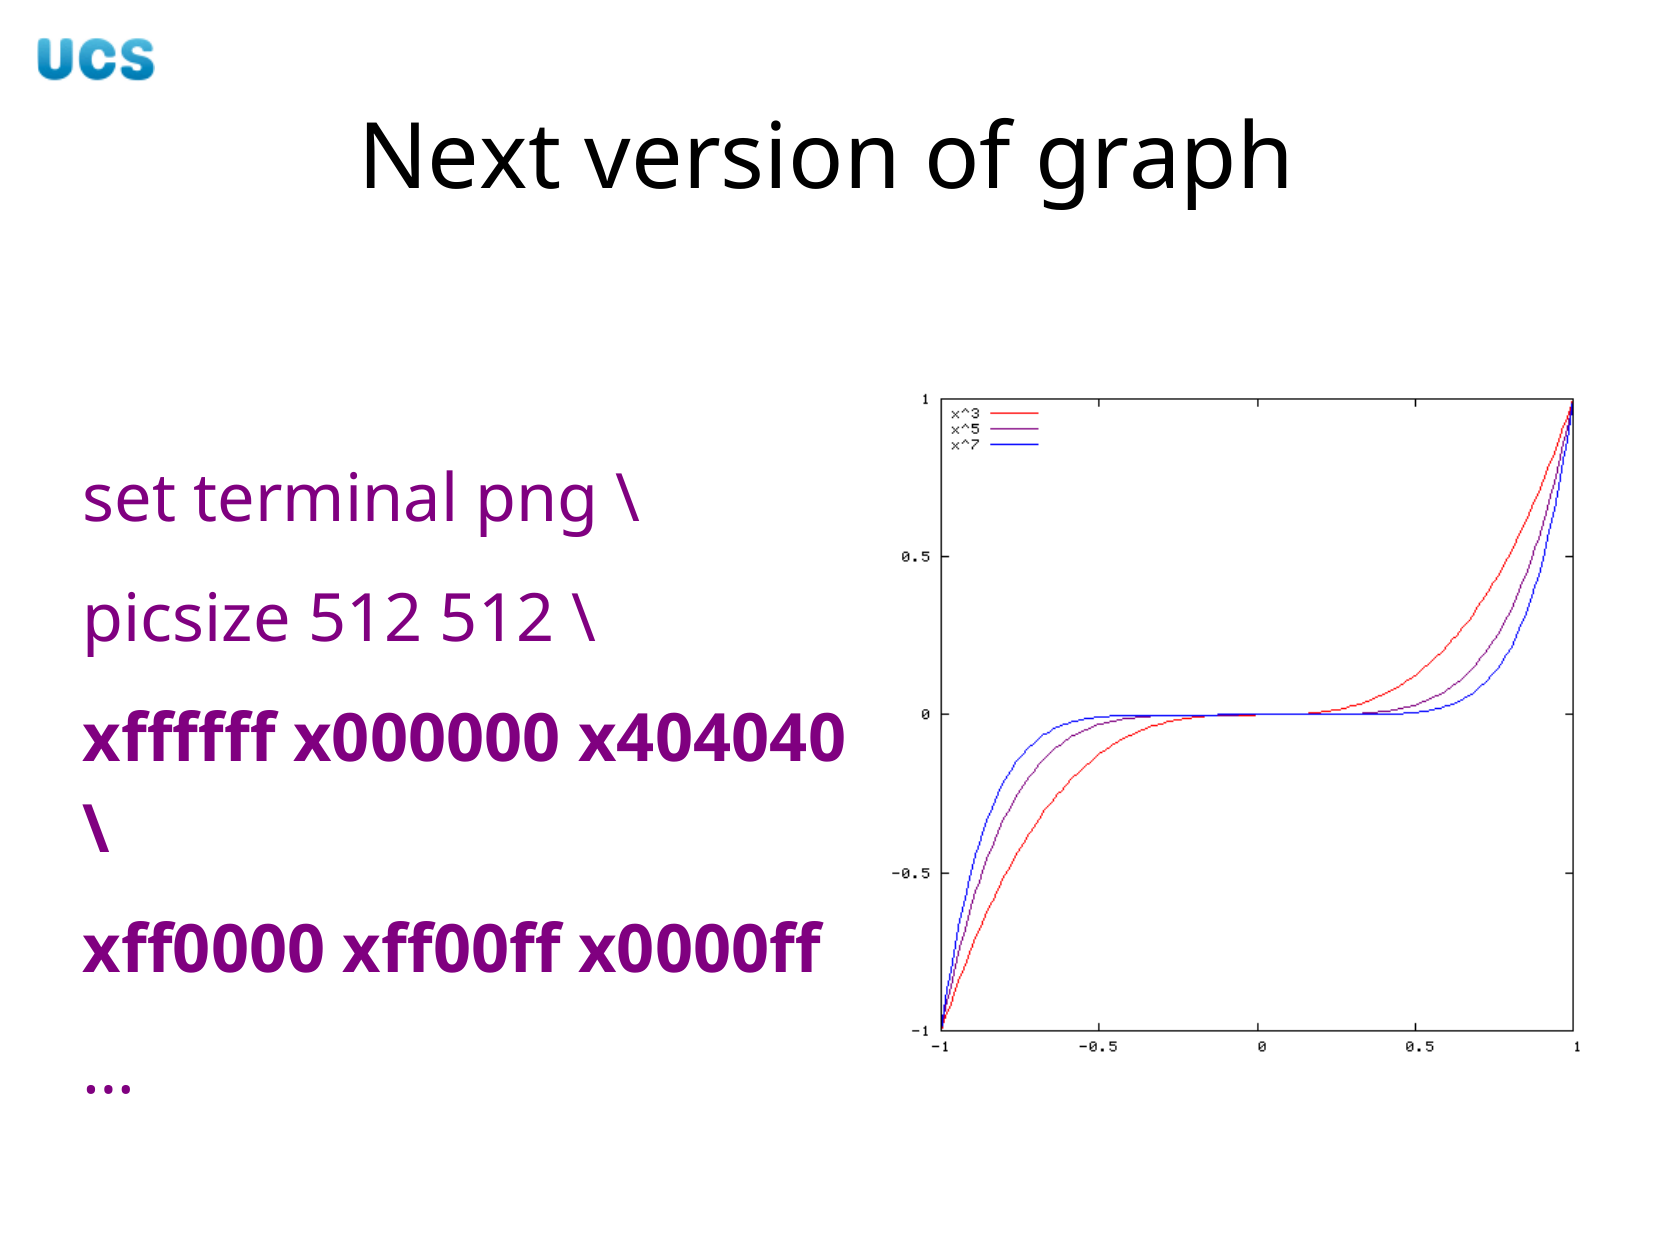

# Next version of graph
set terminal png \
picsize 512 512 \
xffffff x000000 x404040 \
xff0000 xff00ff x0000ff
…